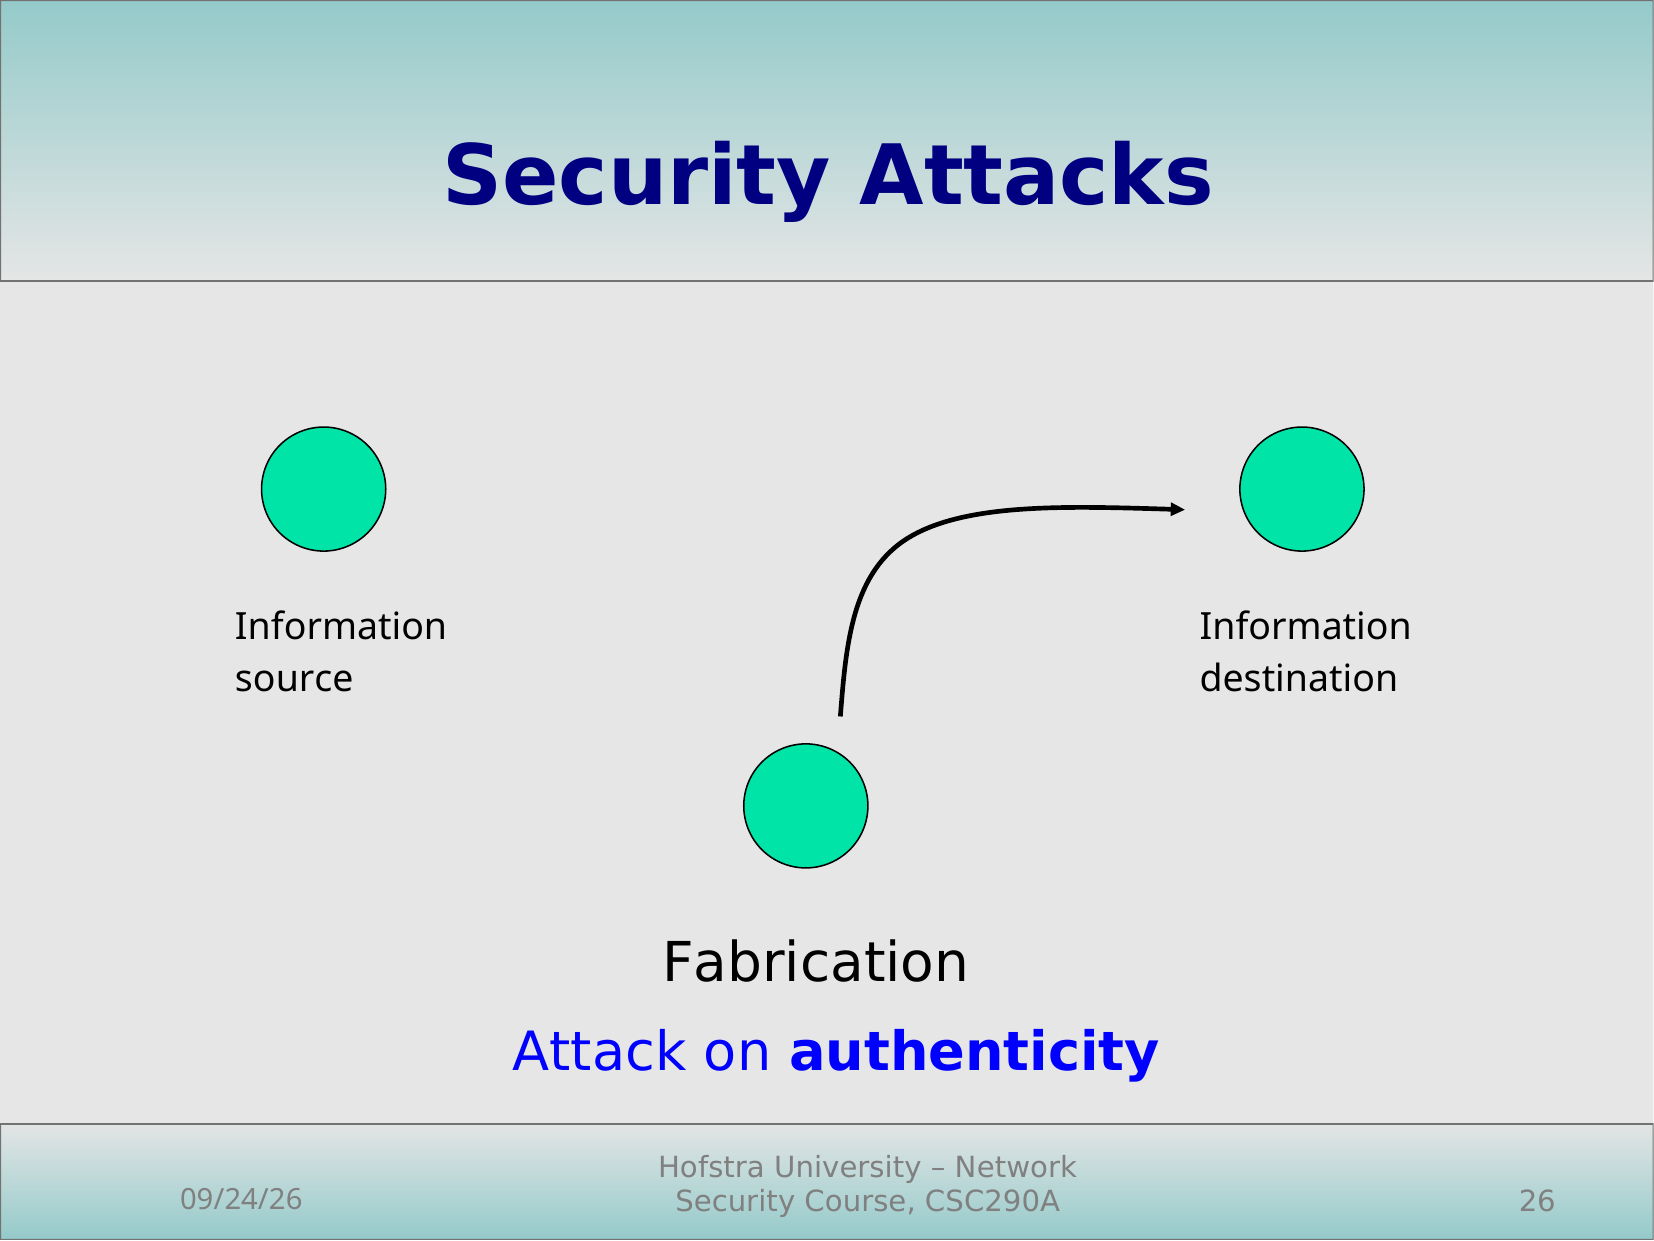

# Security Attacks
Information
source
Information
destination
Fabrication
 Attack on authenticity
26